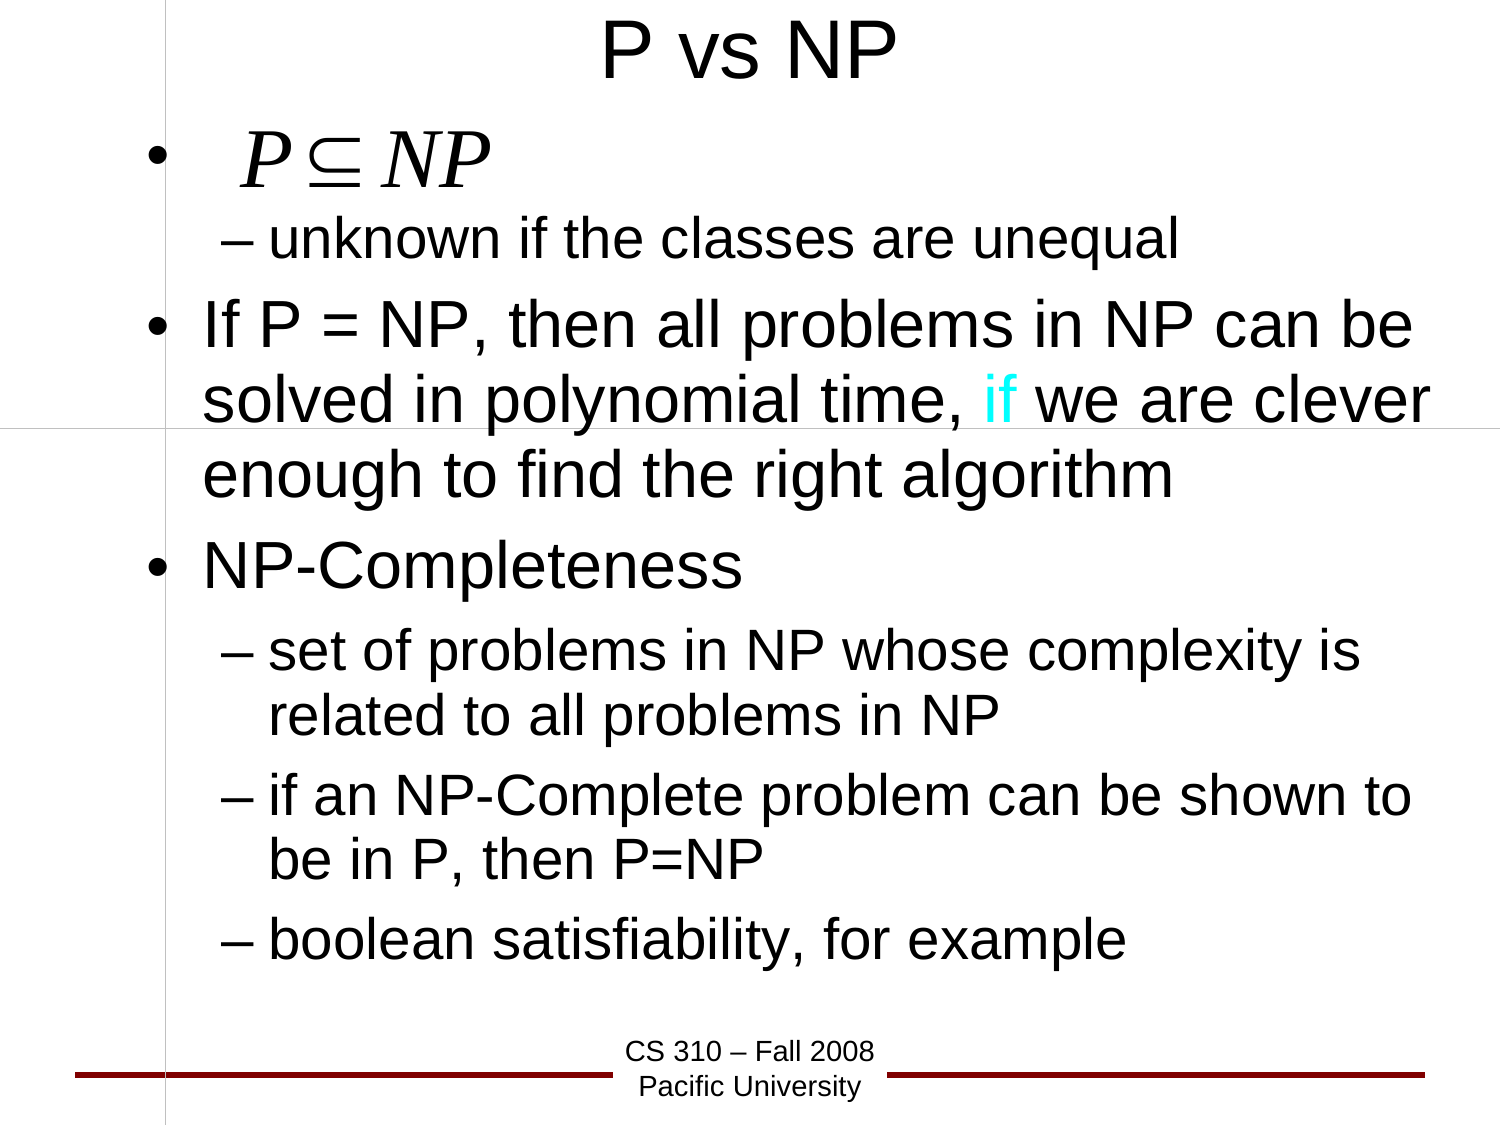

# P vs NP
unknown if the classes are unequal
If P = NP, then all problems in NP can be solved in polynomial time, if we are clever enough to find the right algorithm
NP-Completeness
set of problems in NP whose complexity is related to all problems in NP
if an NP-Complete problem can be shown to be in P, then P=NP
boolean satisfiability, for example